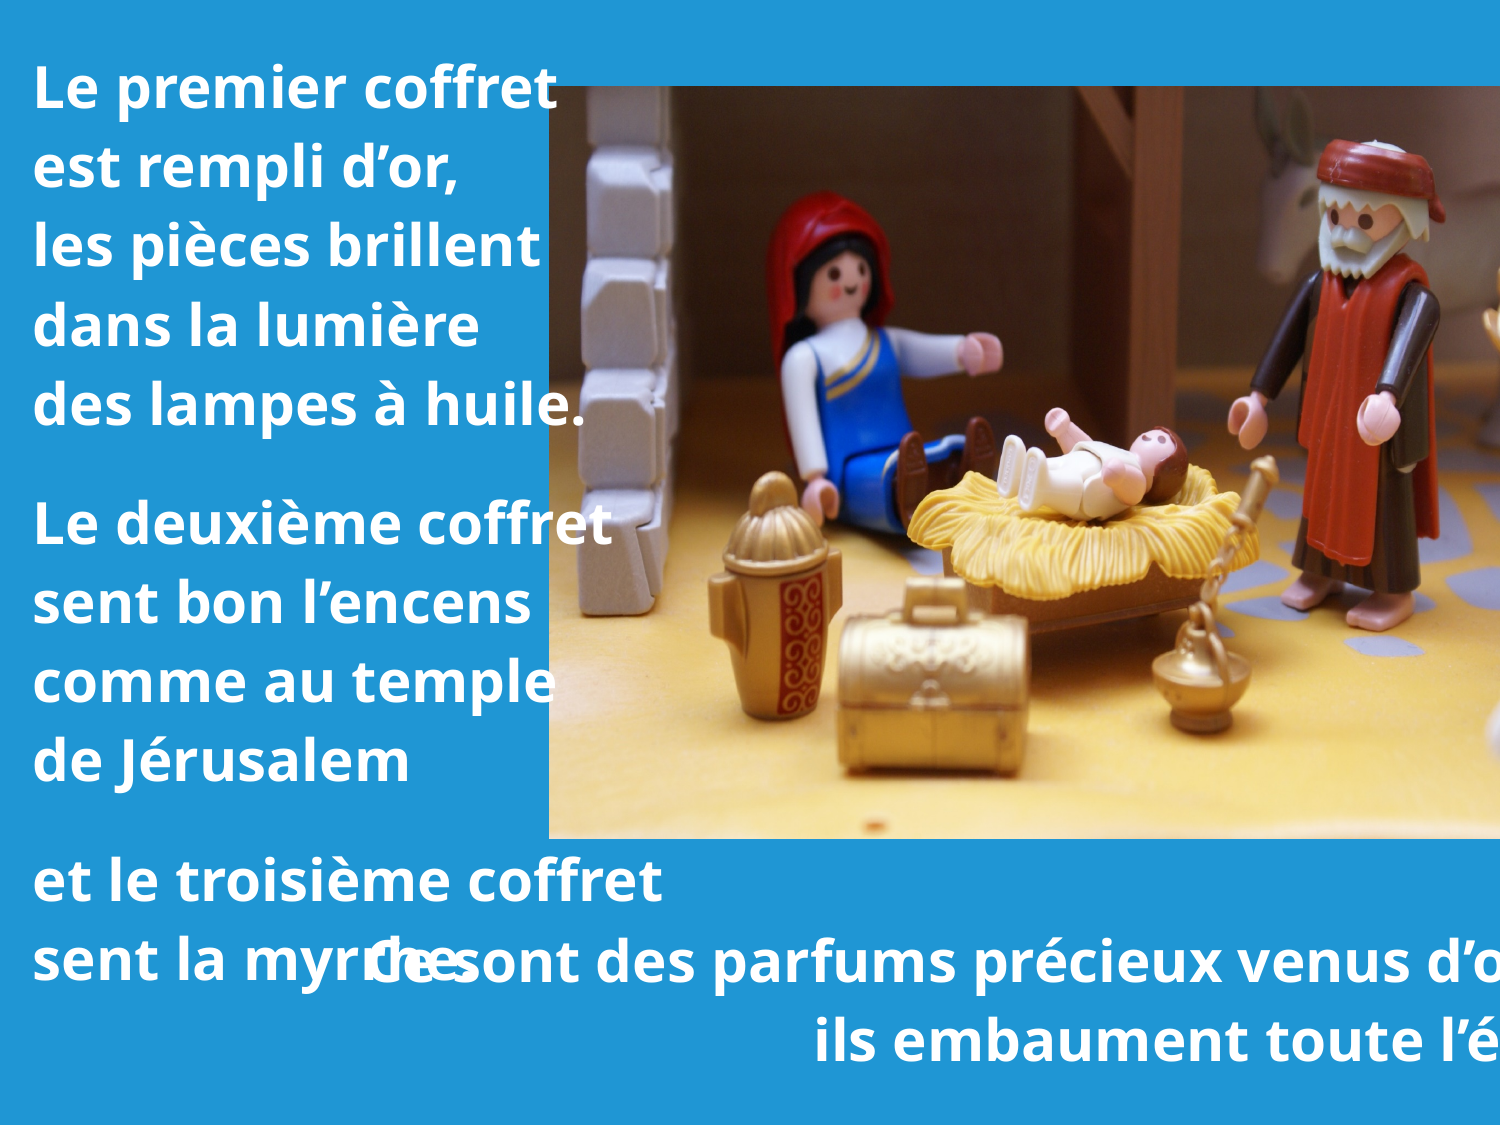

Le premier coffret
est rempli d’or,
les pièces brillent
dans la lumière
des lampes à huile.
Le deuxième coffret
sent bon l’encens
comme au temple
de Jérusalem
et le troisième coffret
sent la myrrhe.
Ce sont des parfums précieux venus d’orient,
ils embaument toute l’étable.